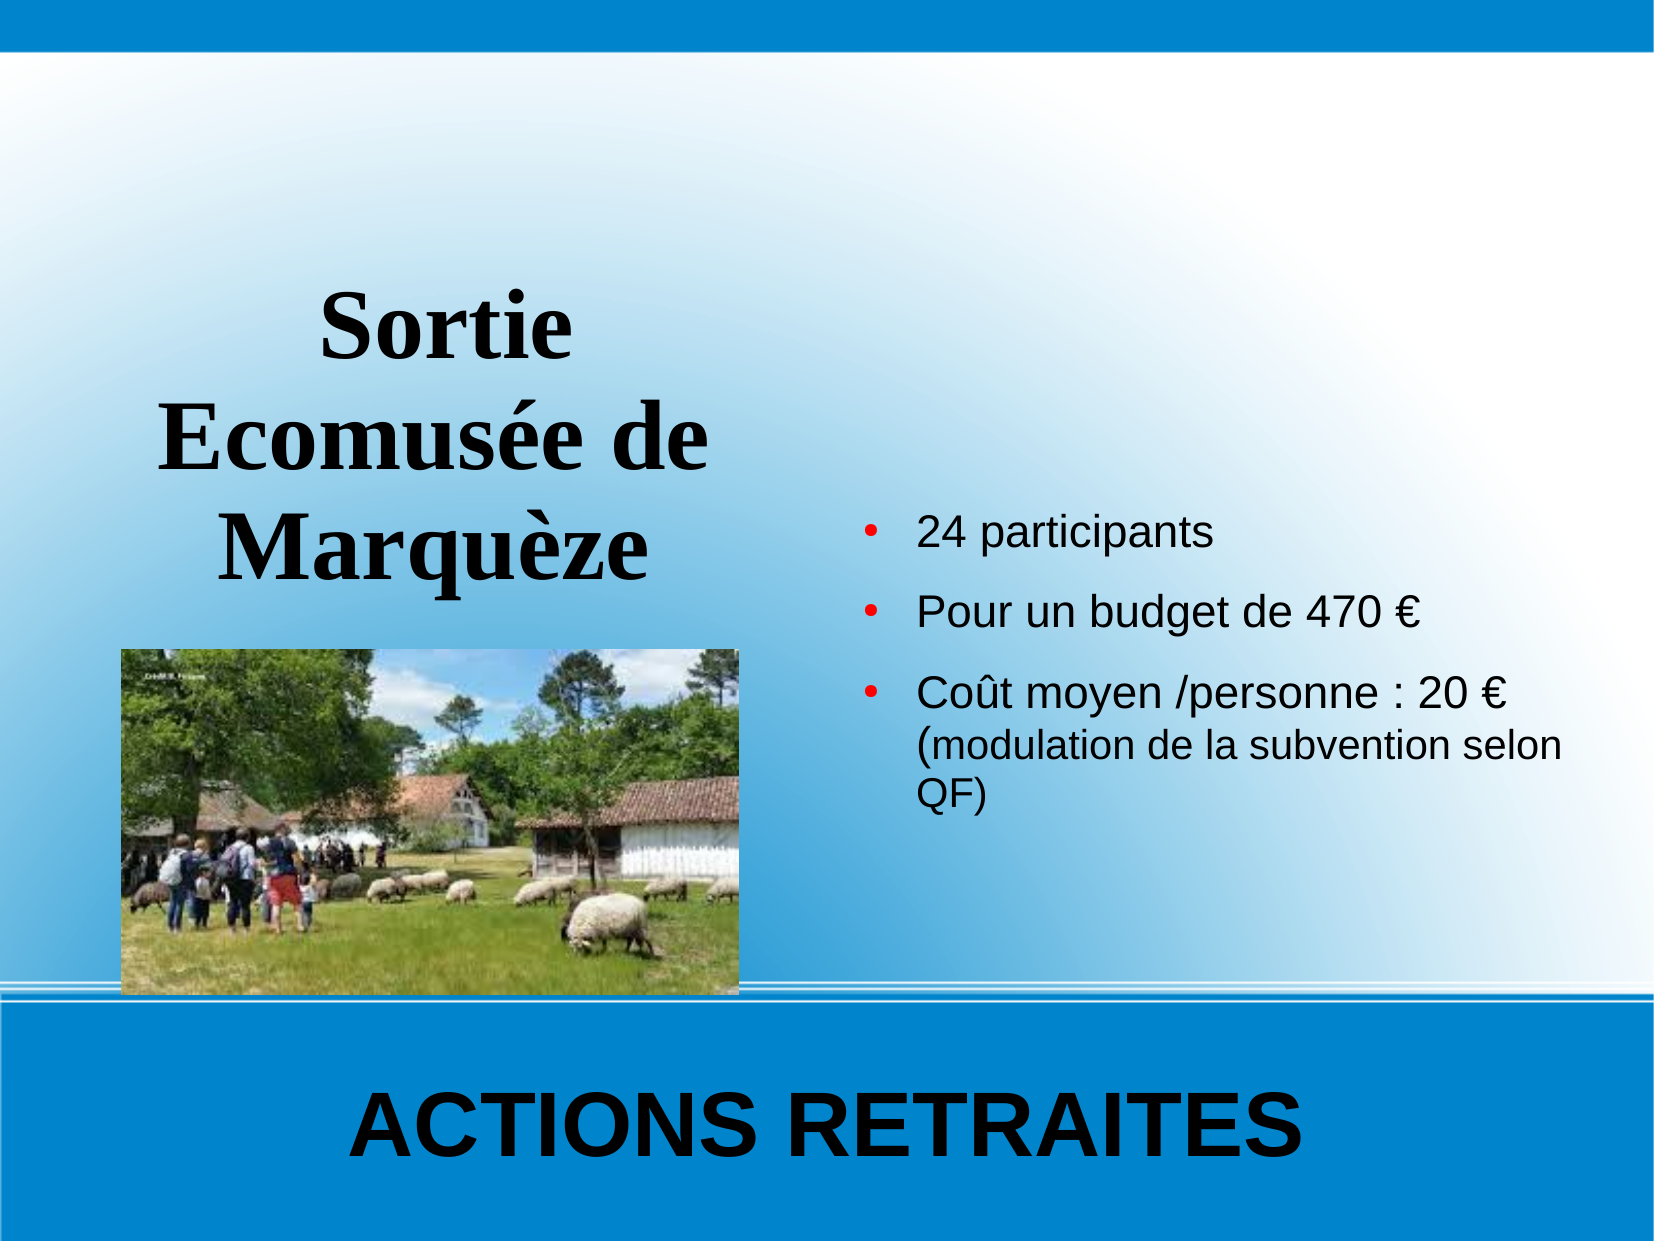

Sortie Ecomusée de Marquèze
24 participants
Pour un budget de 470 €
Coût moyen /personne : 20 € (modulation de la subvention selon QF)
# ACTIONS RETRAITES